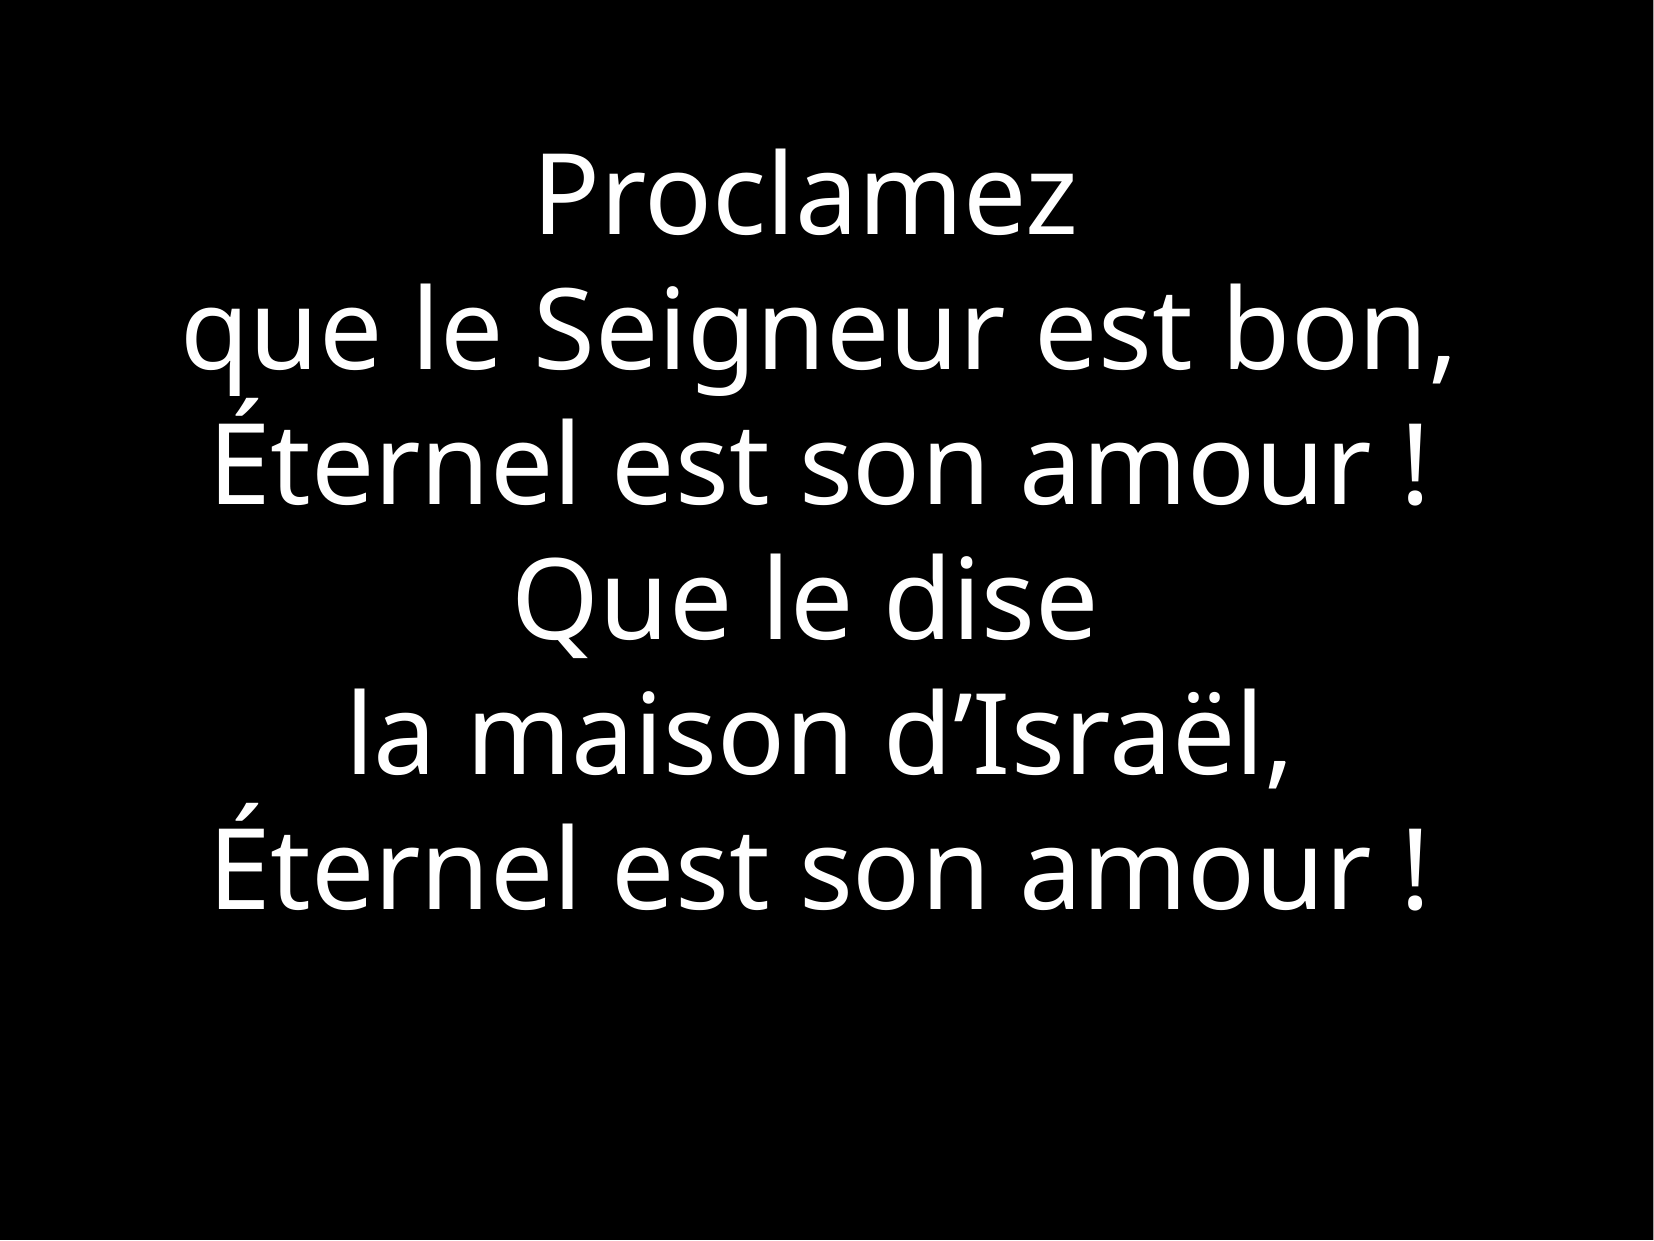

Proclamez
que le Seigneur est bon,
Éternel est son amour !
Que le dise
la maison d’Israël,
Éternel est son amour !